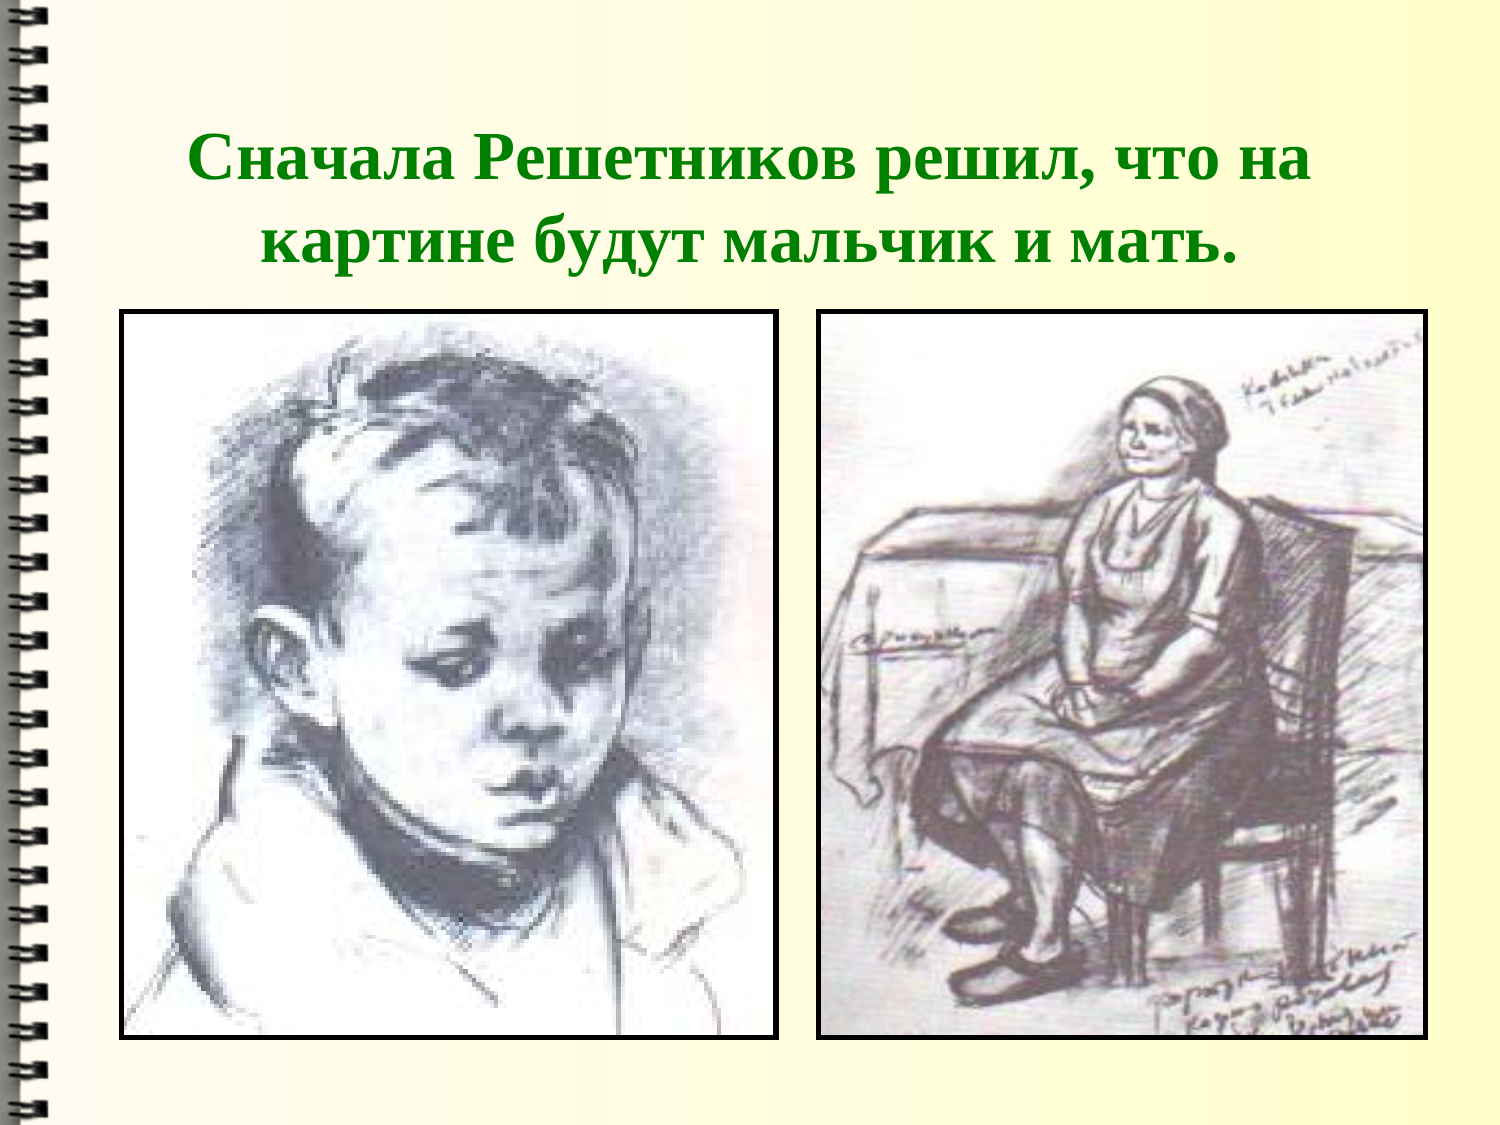

# Сначала Решетников решил, что на картине будут мальчик и мать.